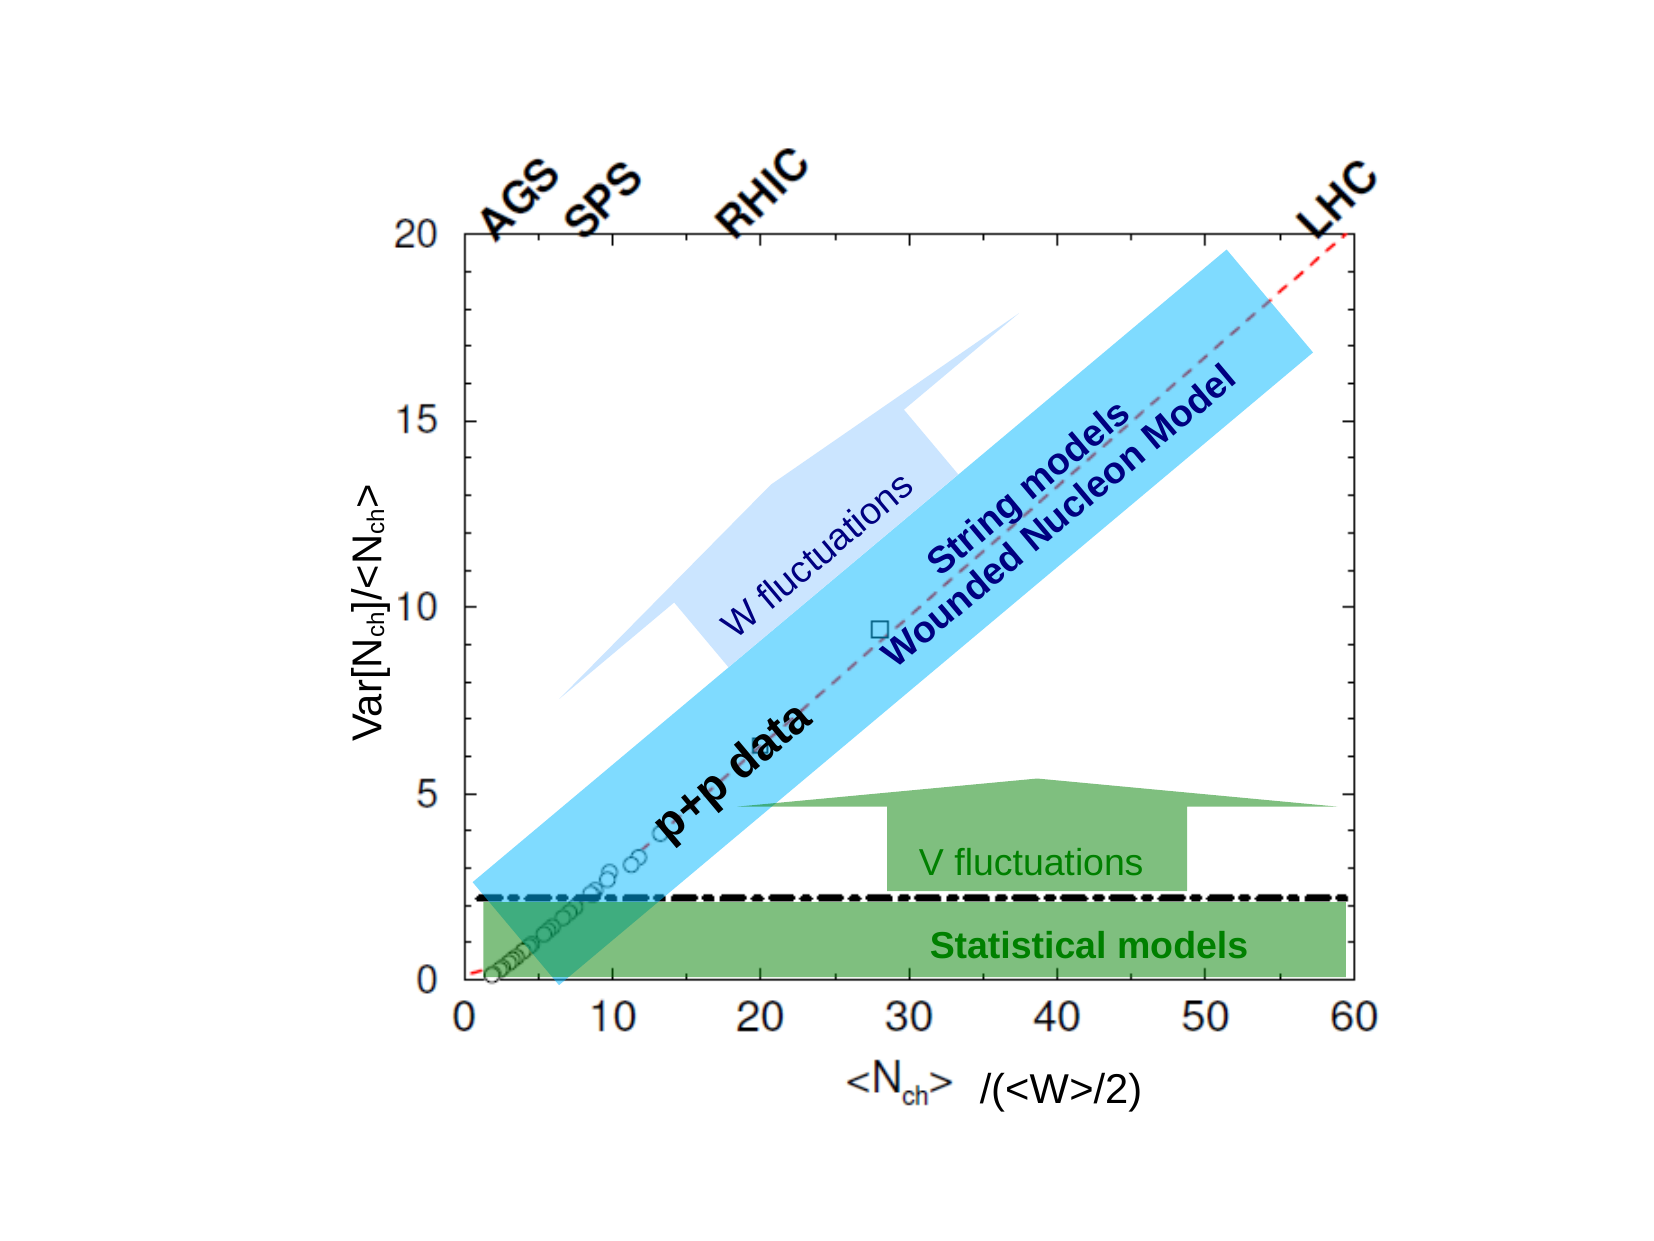

String models
 Wounded Nucleon Model
W fluctuations
Var[Nch]/<Nch>
p+p data
V fluctuations
Statistical models
/(<W>/2)